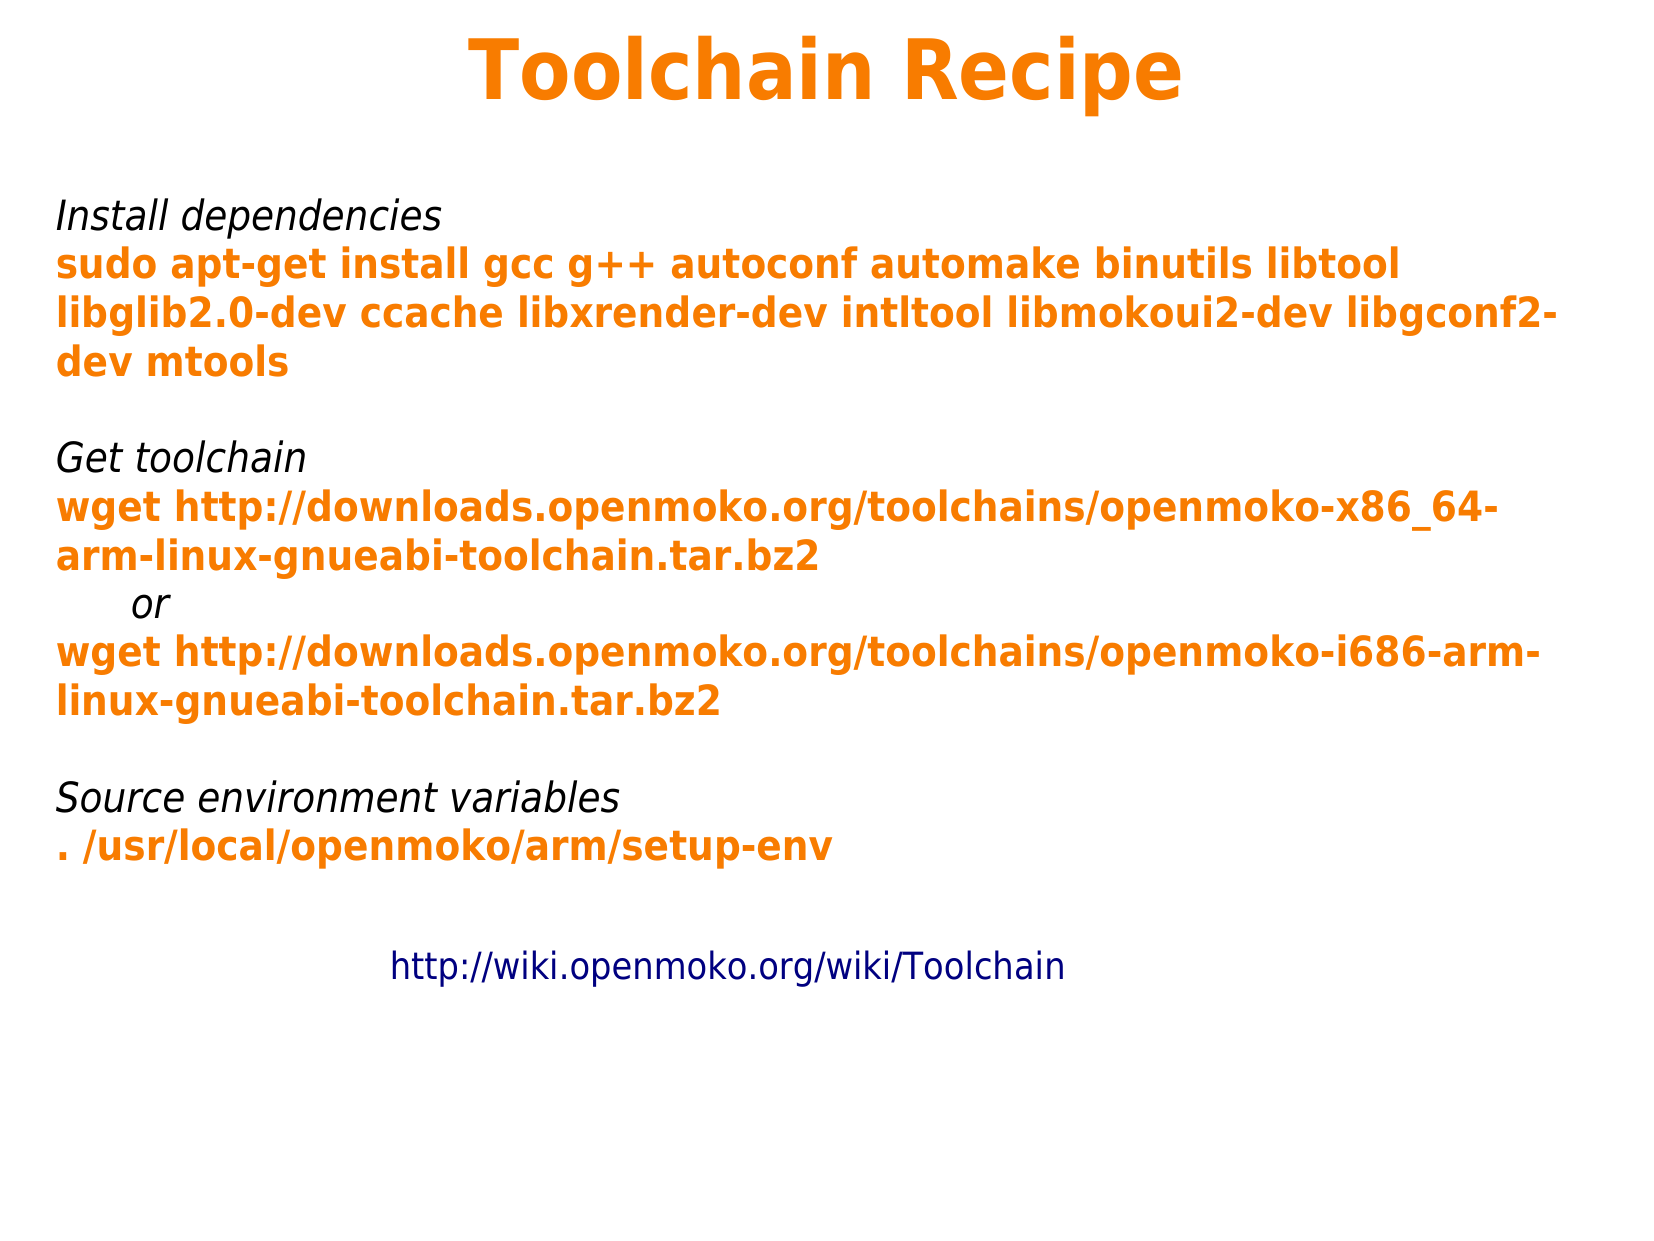

Toolchain Recipe
Install dependencies
sudo apt-get install gcc g++ autoconf automake binutils libtool libglib2.0-dev ccache libxrender-dev intltool libmokoui2-dev libgconf2-dev mtools
Get toolchain
wget http://downloads.openmoko.org/toolchains/openmoko-x86_64-arm-linux-gnueabi-toolchain.tar.bz2
	or
wget http://downloads.openmoko.org/toolchains/openmoko-i686-arm-linux-gnueabi-toolchain.tar.bz2
Source environment variables
. /usr/local/openmoko/arm/setup-env
http://wiki.openmoko.org/wiki/Toolchain